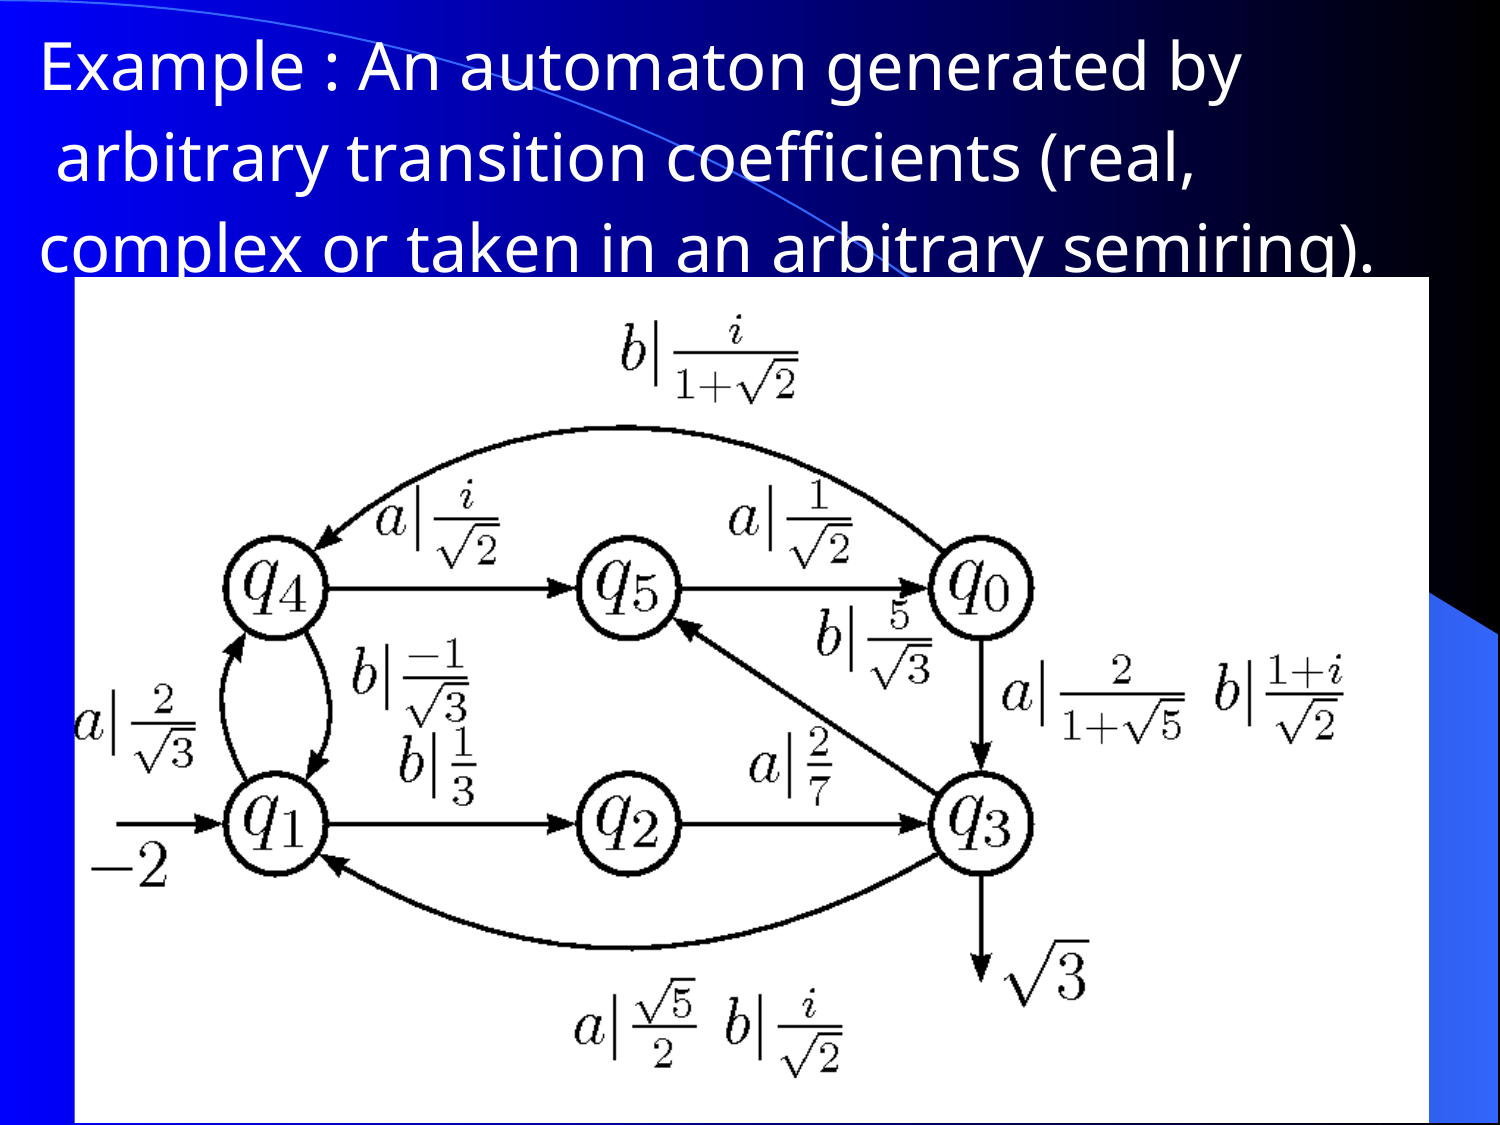

Example : An automaton generated by
 arbitrary transition coefficients (real,
complex or taken in an arbitrary semiring).